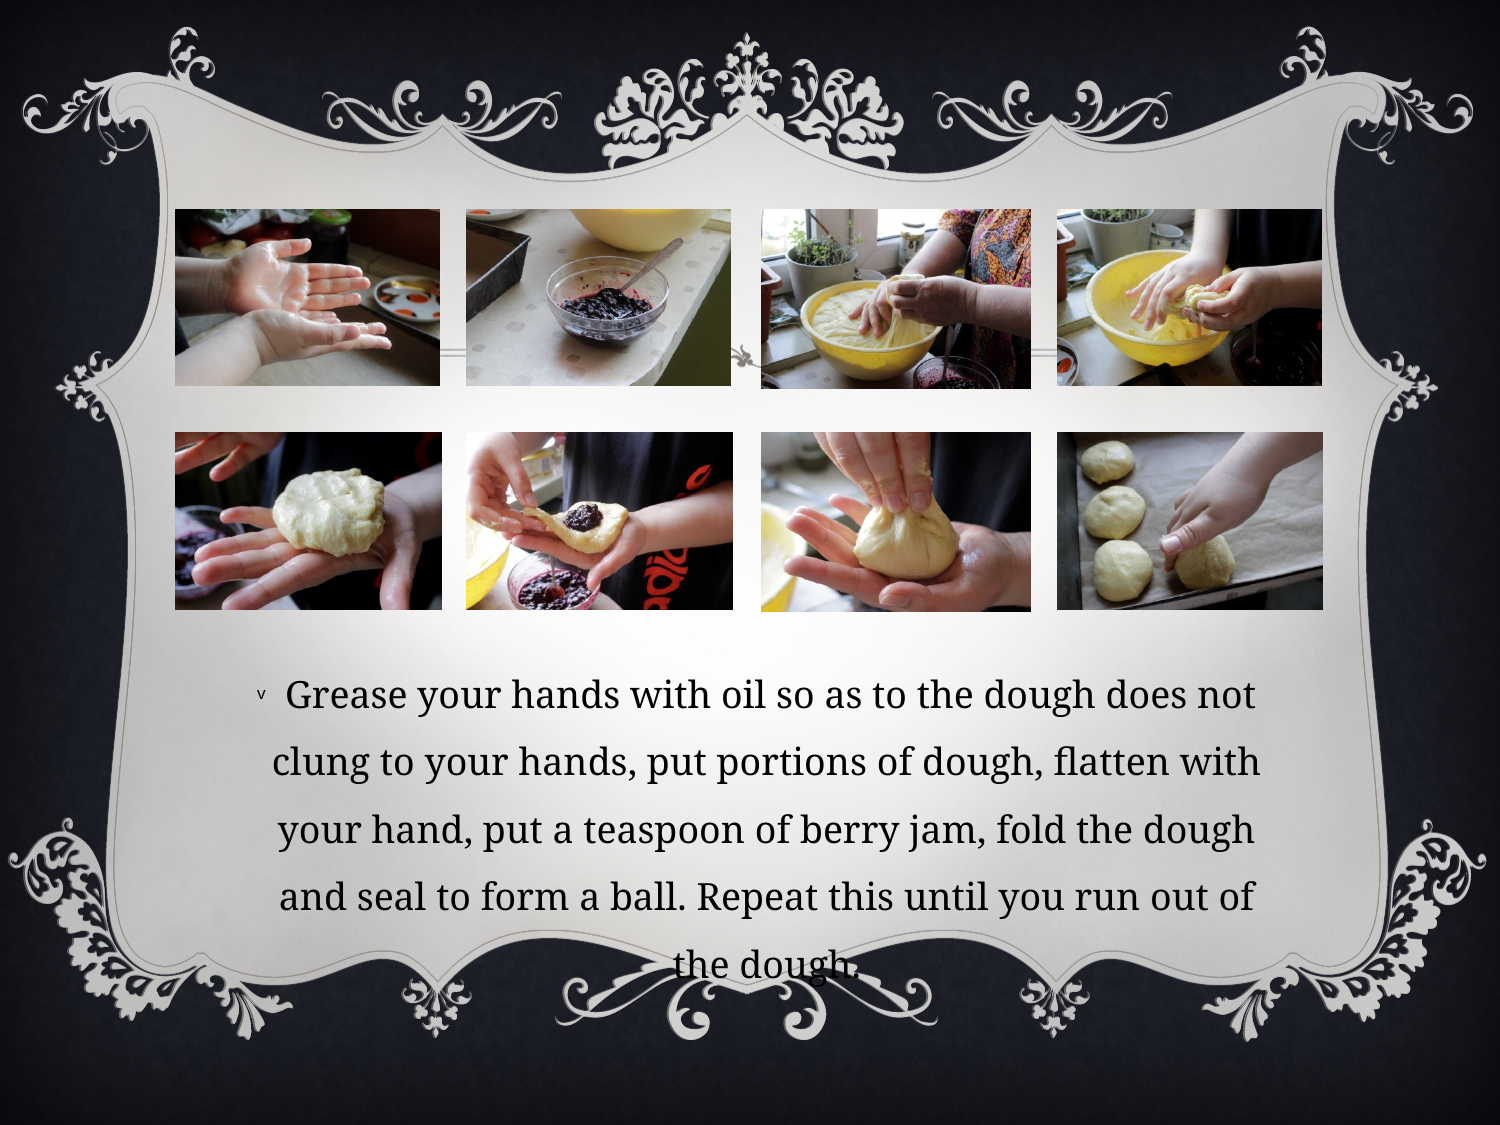

# Grease your hands with oil so as to the dough does not clung to your hands, put portions of dough, flatten with your hand, put a teaspoon of berry jam, fold the dough and seal to form a ball. Repeat this until you run out of the dough.